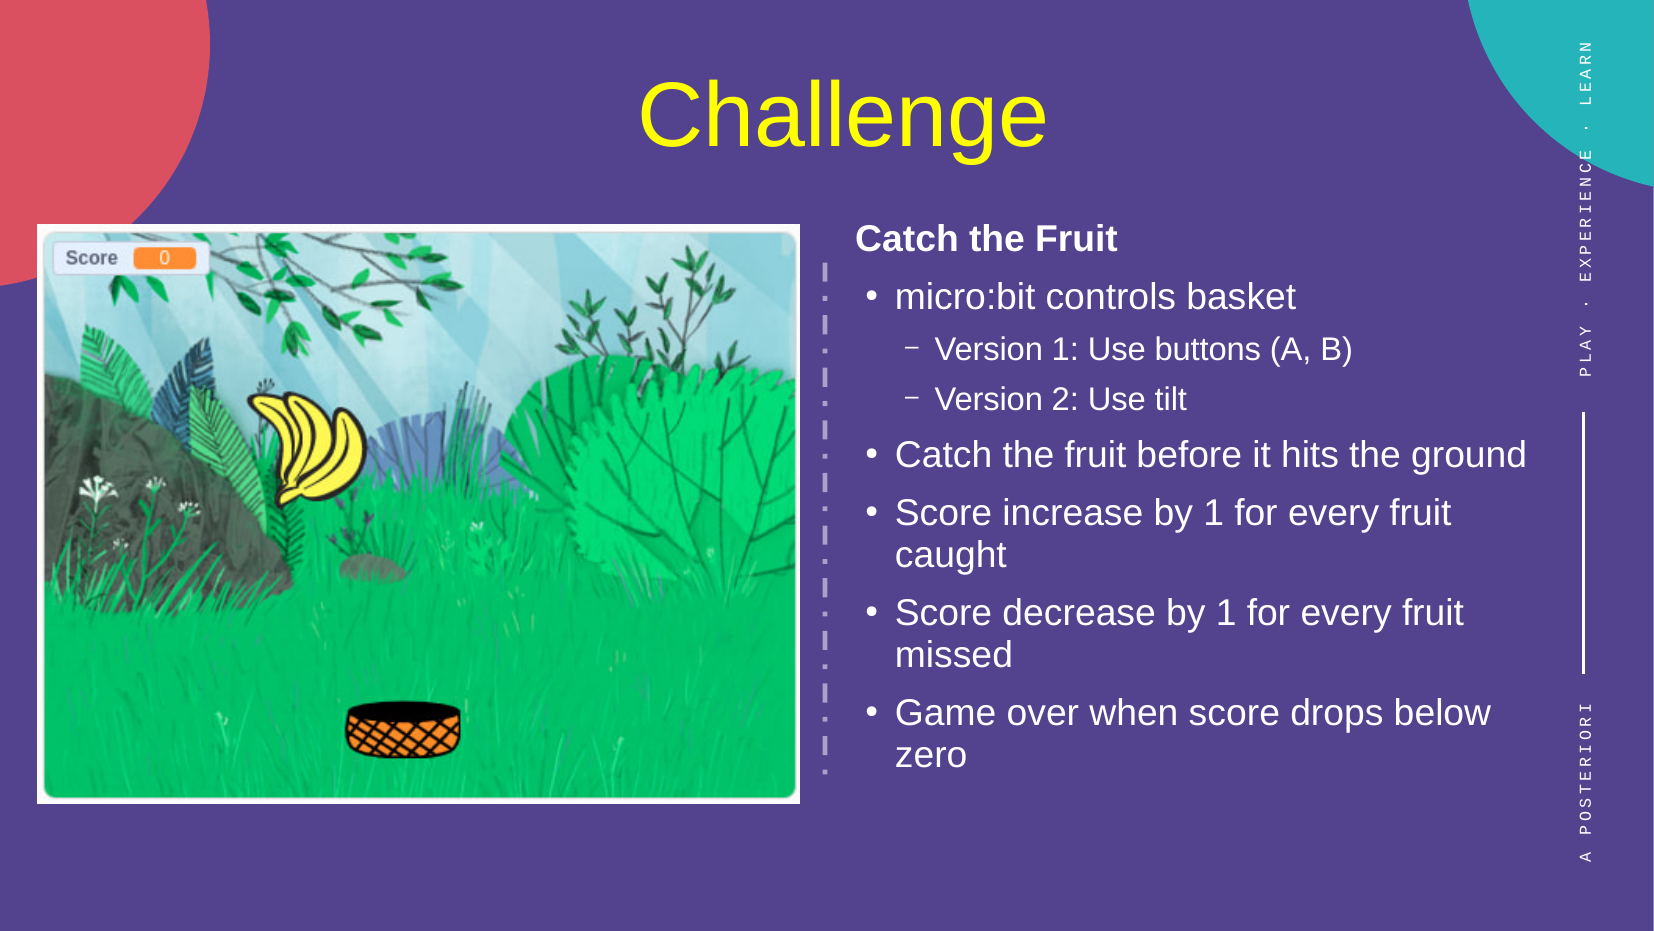

# Challenge
Catch the Fruit
micro:bit controls basket
Version 1: Use buttons (A, B)
Version 2: Use tilt
Catch the fruit before it hits the ground
Score increase by 1 for every fruit caught
Score decrease by 1 for every fruit missed
Game over when score drops below zero